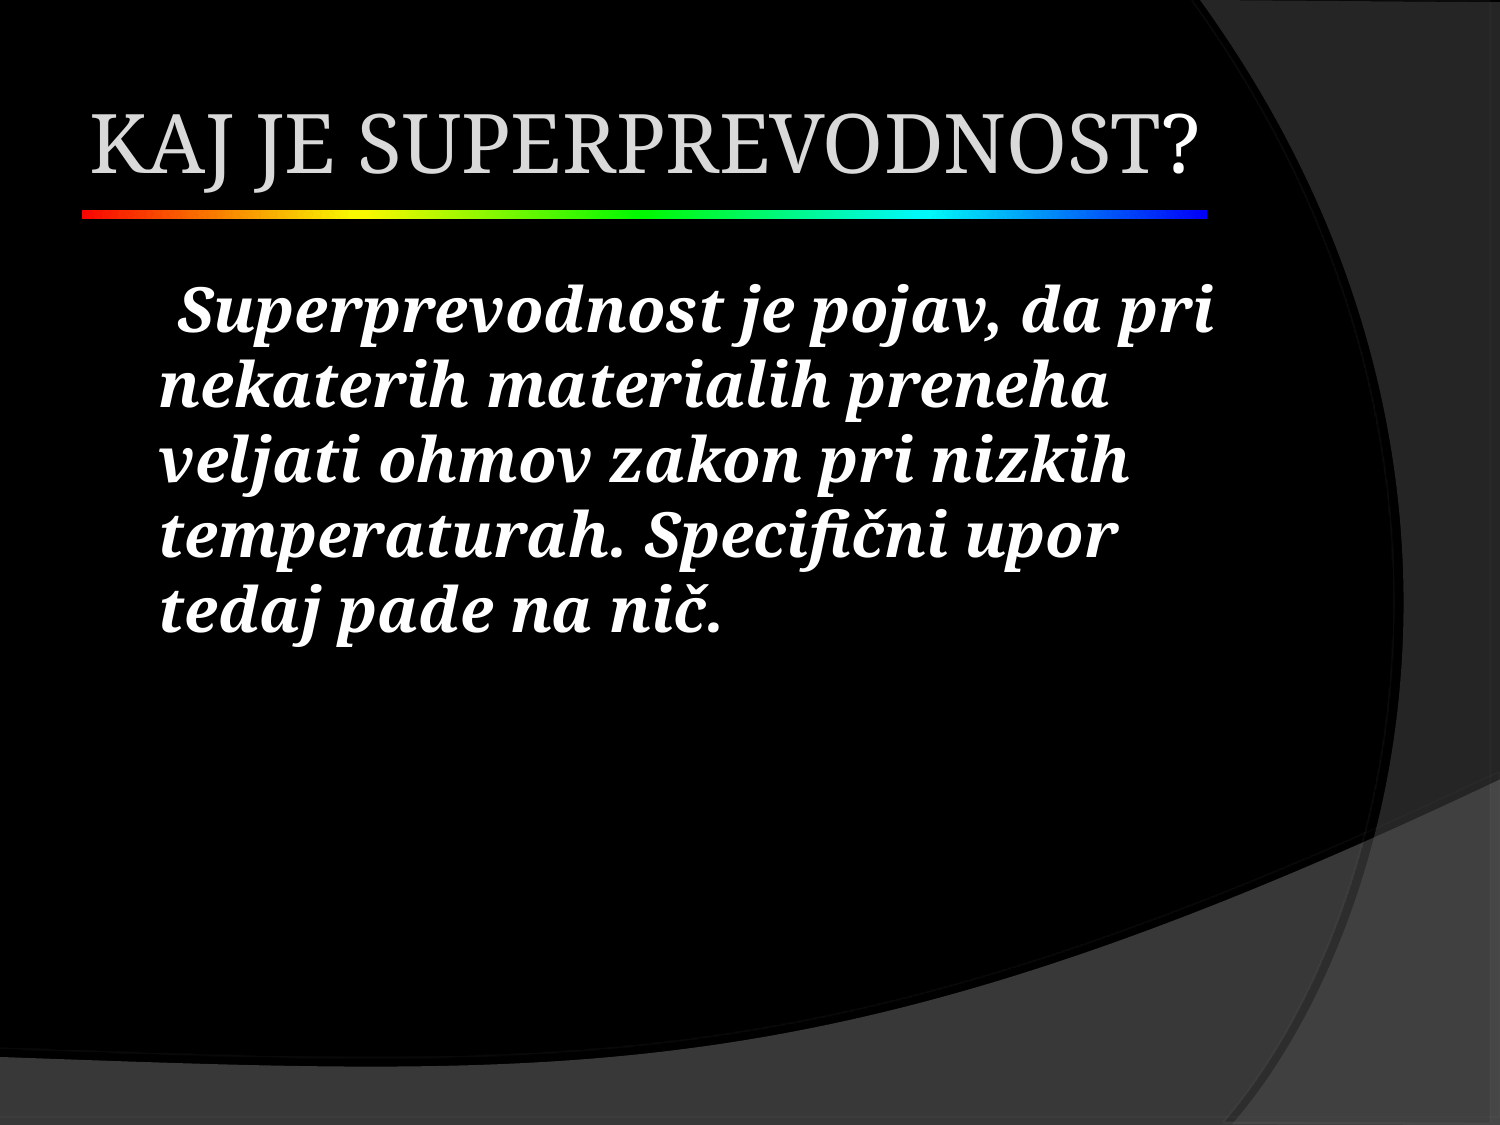

# KAJ JE SUPERPREVODNOST?
 Superprevodnost je pojav, da pri nekaterih materialih preneha veljati ohmov zakon pri nizkih temperaturah. Specifični upor tedaj pade na nič.